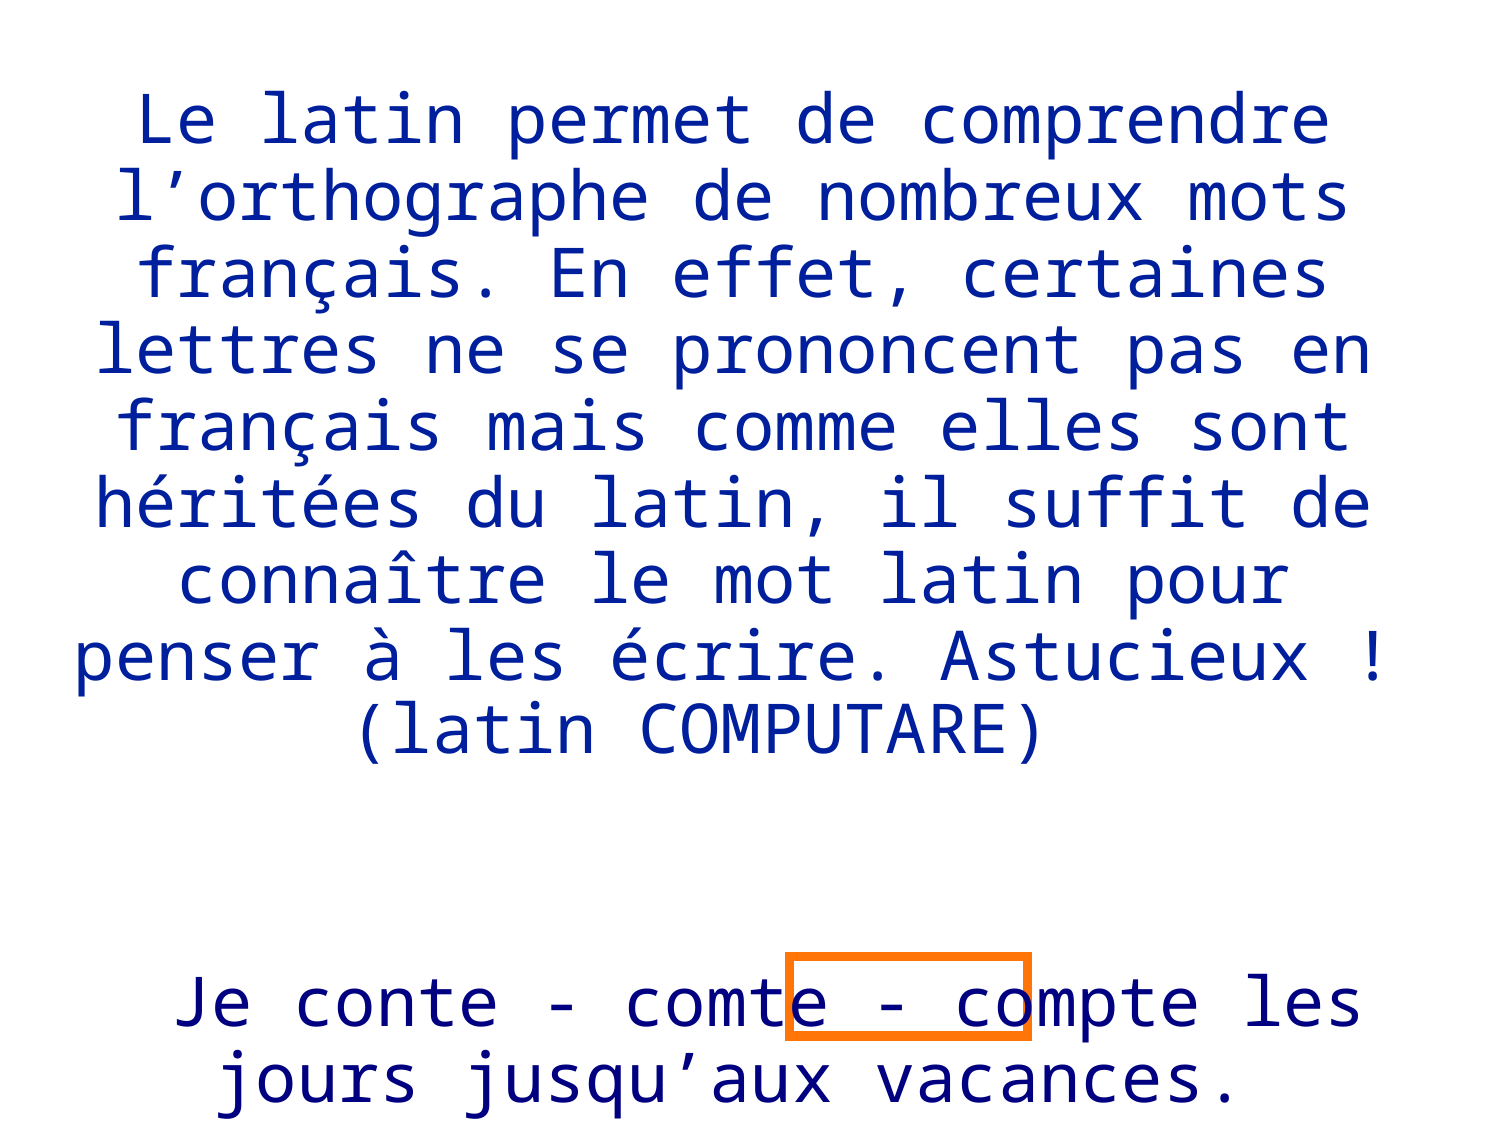

# Le latin permet de comprendre l’orthographe de nombreux mots français. En effet, certaines lettres ne se prononcent pas en français mais comme elles sont héritées du latin, il suffit de connaître le mot latin pour penser à les écrire. Astucieux !
(latin COMPUTARE)
Je conte - comte - compte les jours jusqu’aux vacances.